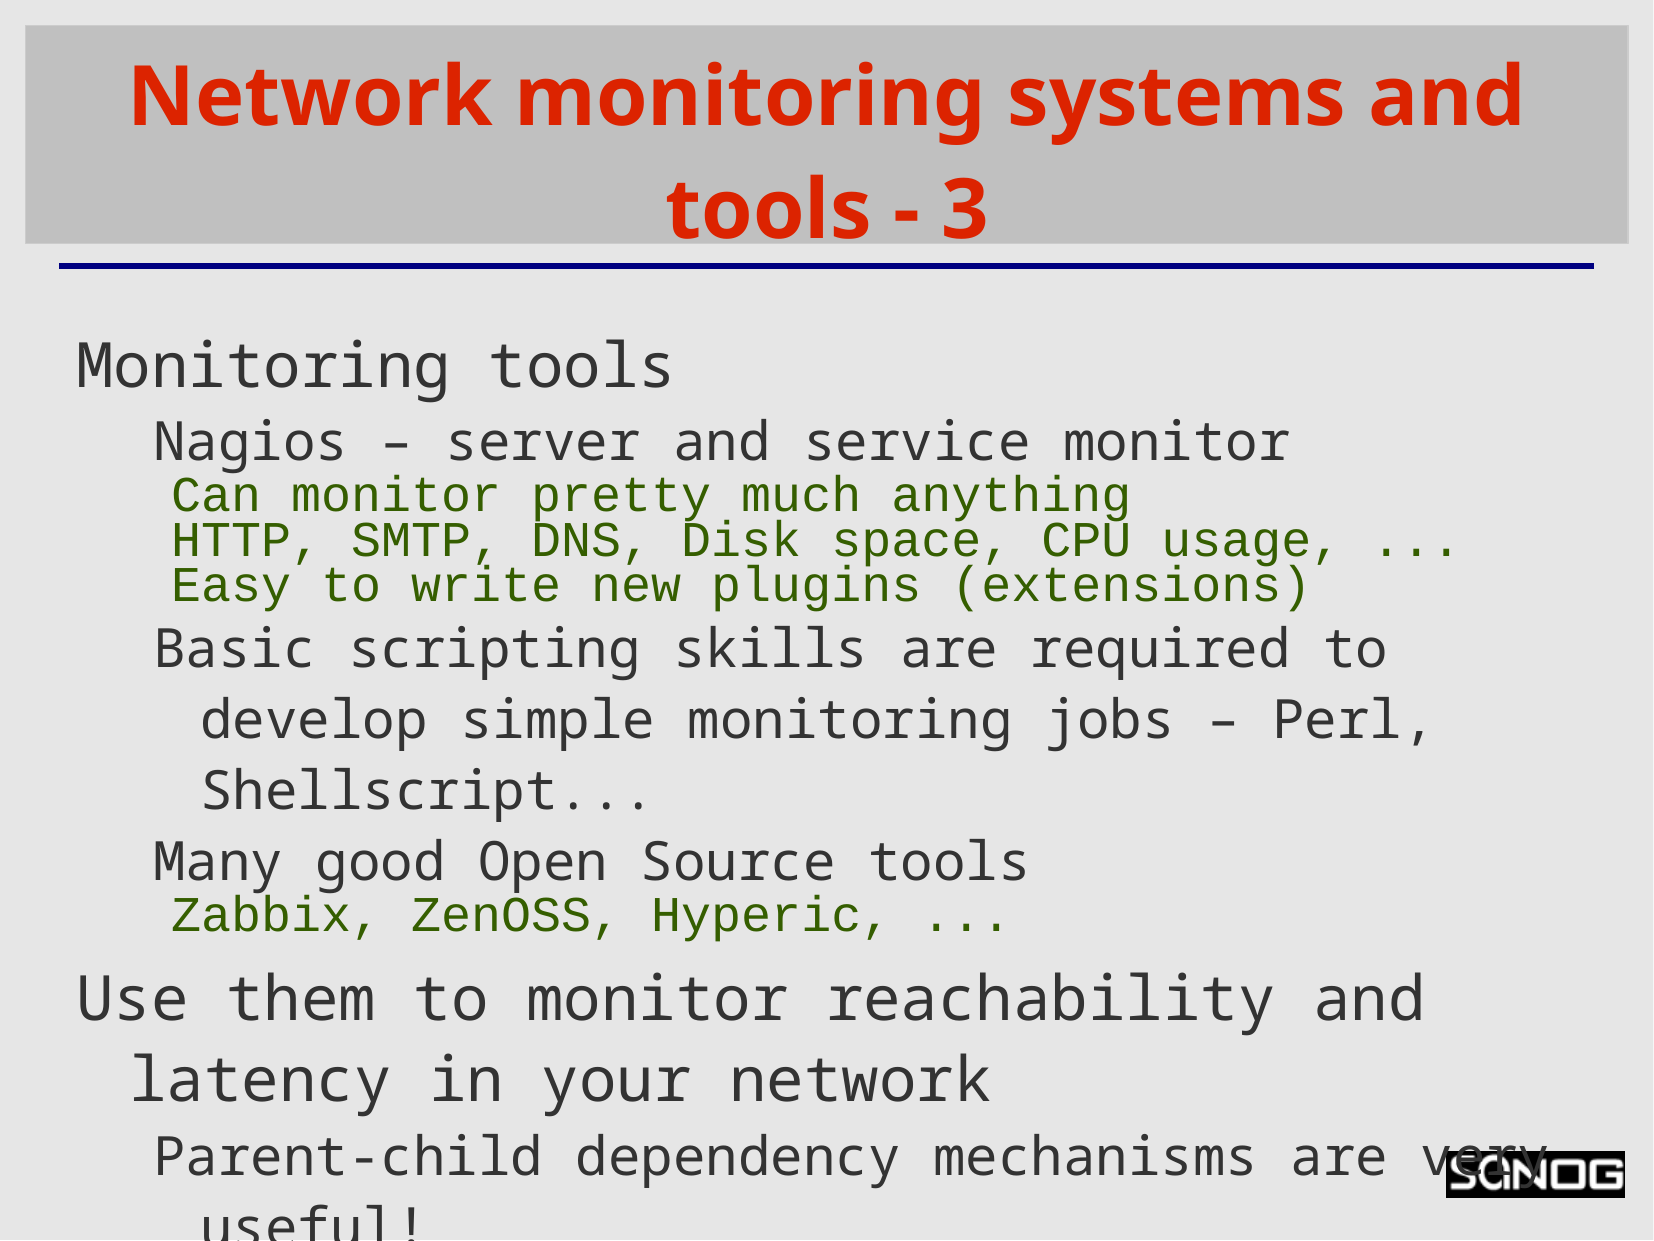

# Network monitoring systems and tools - 3
Monitoring tools
Nagios – server and service monitor
Can monitor pretty much anything
HTTP, SMTP, DNS, Disk space, CPU usage, ...
Easy to write new plugins (extensions)
Basic scripting skills are required to develop simple monitoring jobs – Perl, Shellscript...
Many good Open Source tools
Zabbix, ZenOSS, Hyperic, ...
Use them to monitor reachability and latency in your network
Parent-child dependency mechanisms are very useful!